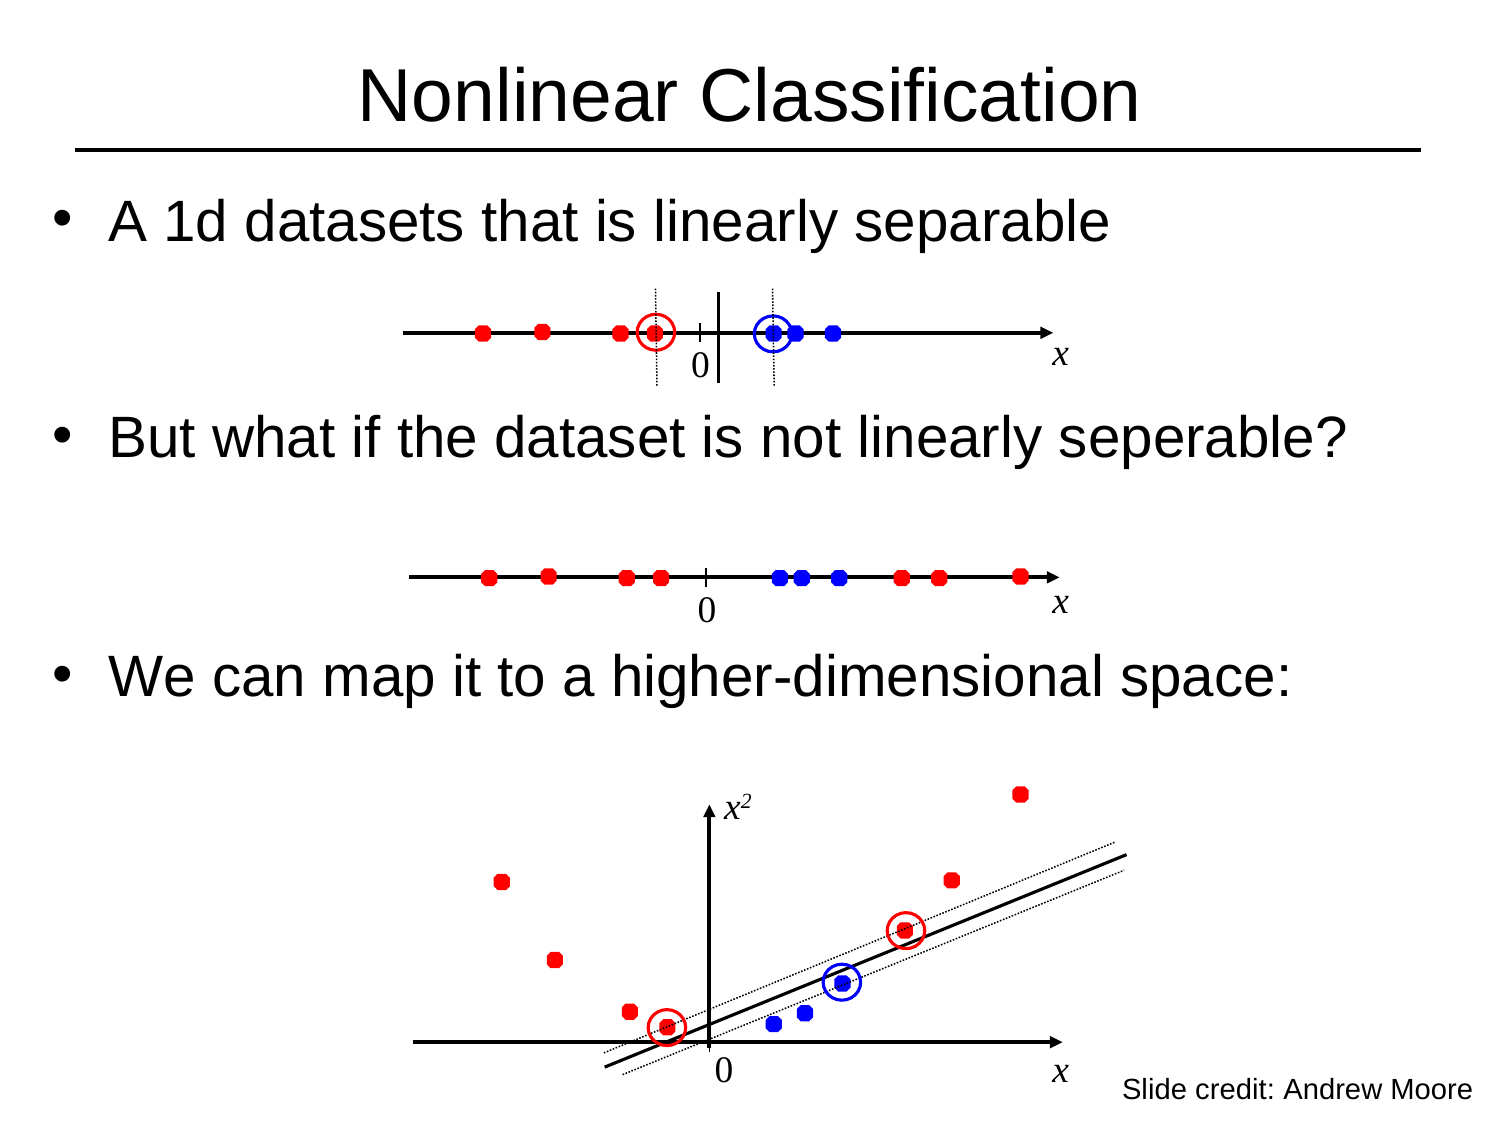

# Nonlinear Classification
A 1d datasets that is linearly separable
But what if the dataset is not linearly seperable?
We can map it to a higher-dimensional space:
x
0
x
0
x2
0
x
Slide credit: Andrew Moore